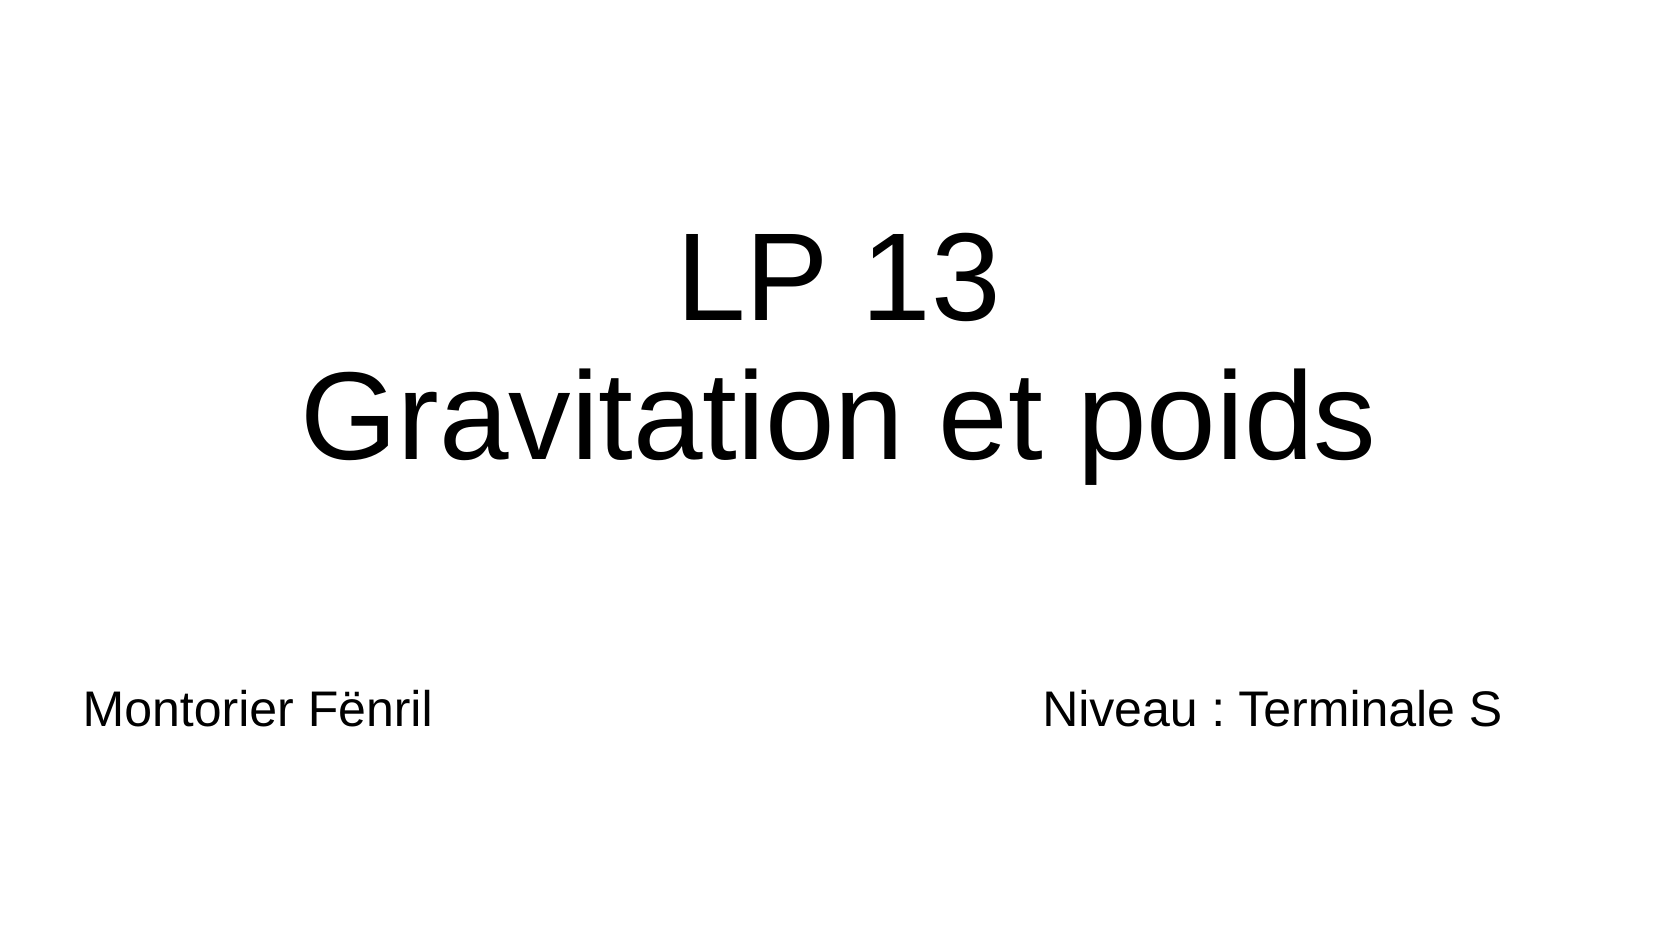

# LP 13 Gravitation et poids
Montorier Fënril									Niveau : Terminale S